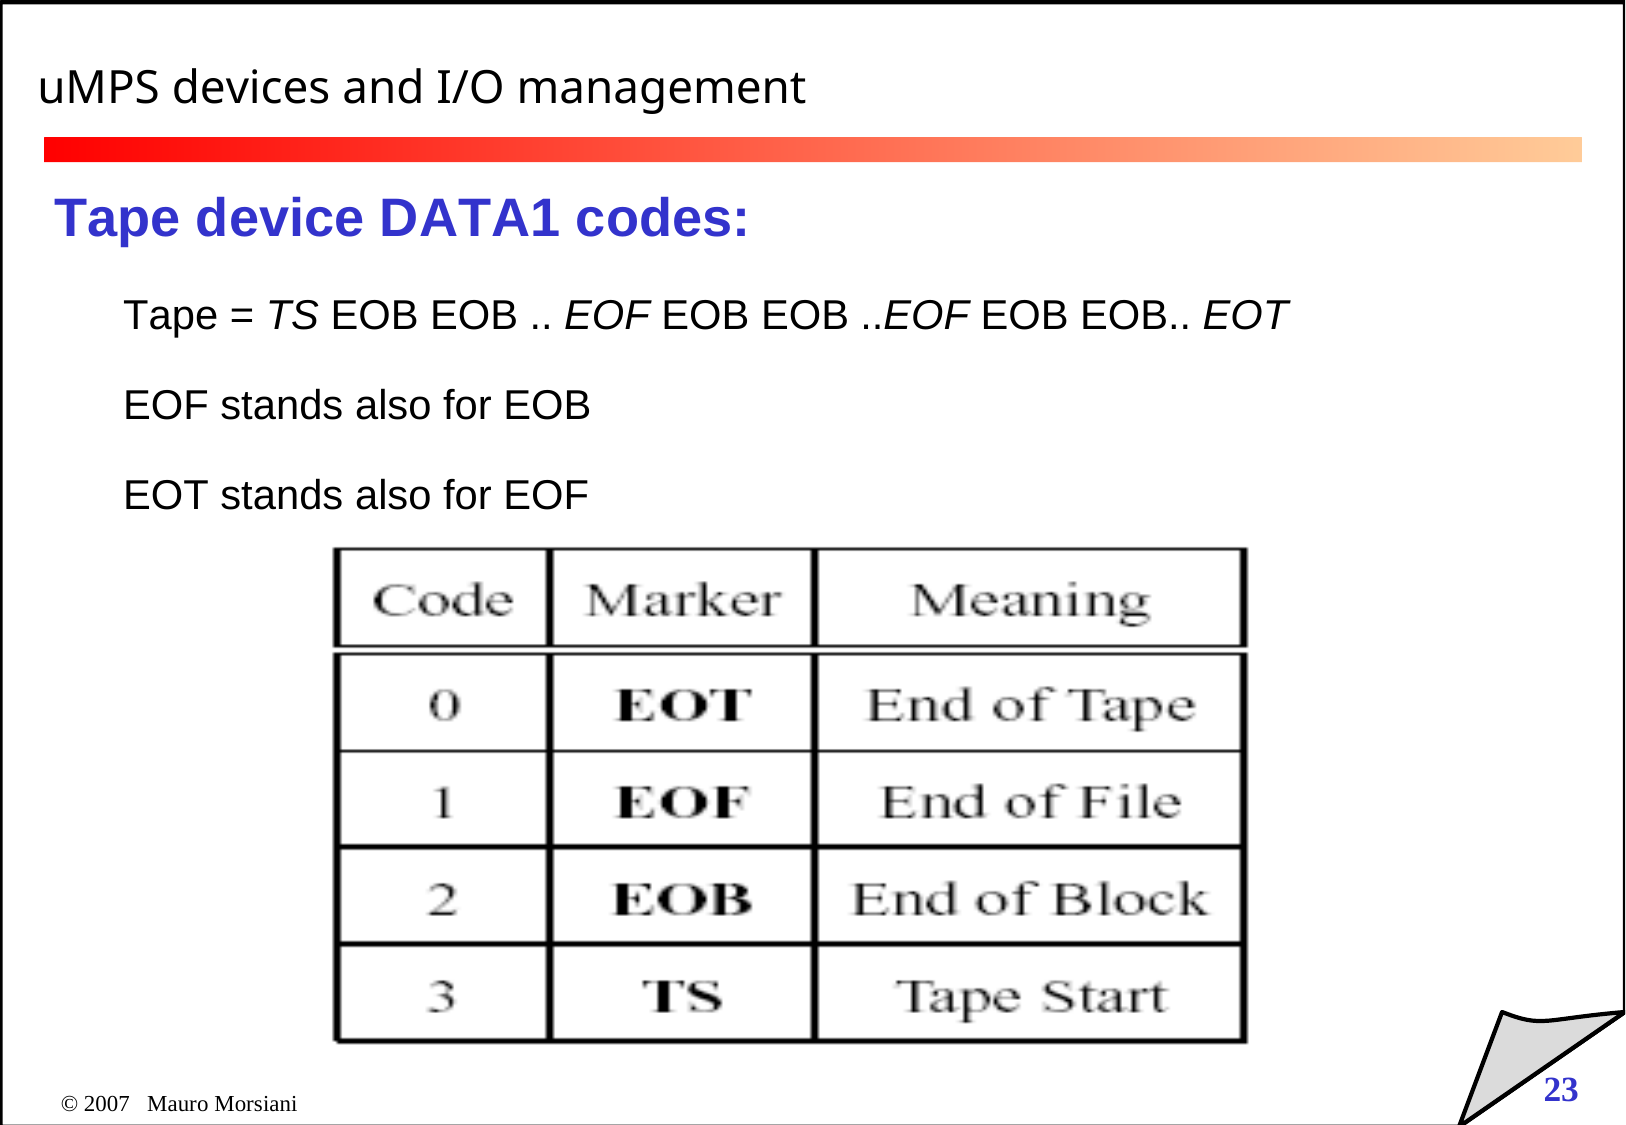

# uMPS devices and I/O management
Tape device DATA1 codes:
Tape = TS EOB EOB .. EOF EOB EOB ..EOF EOB EOB.. EOT
EOF stands also for EOB
EOT stands also for EOF